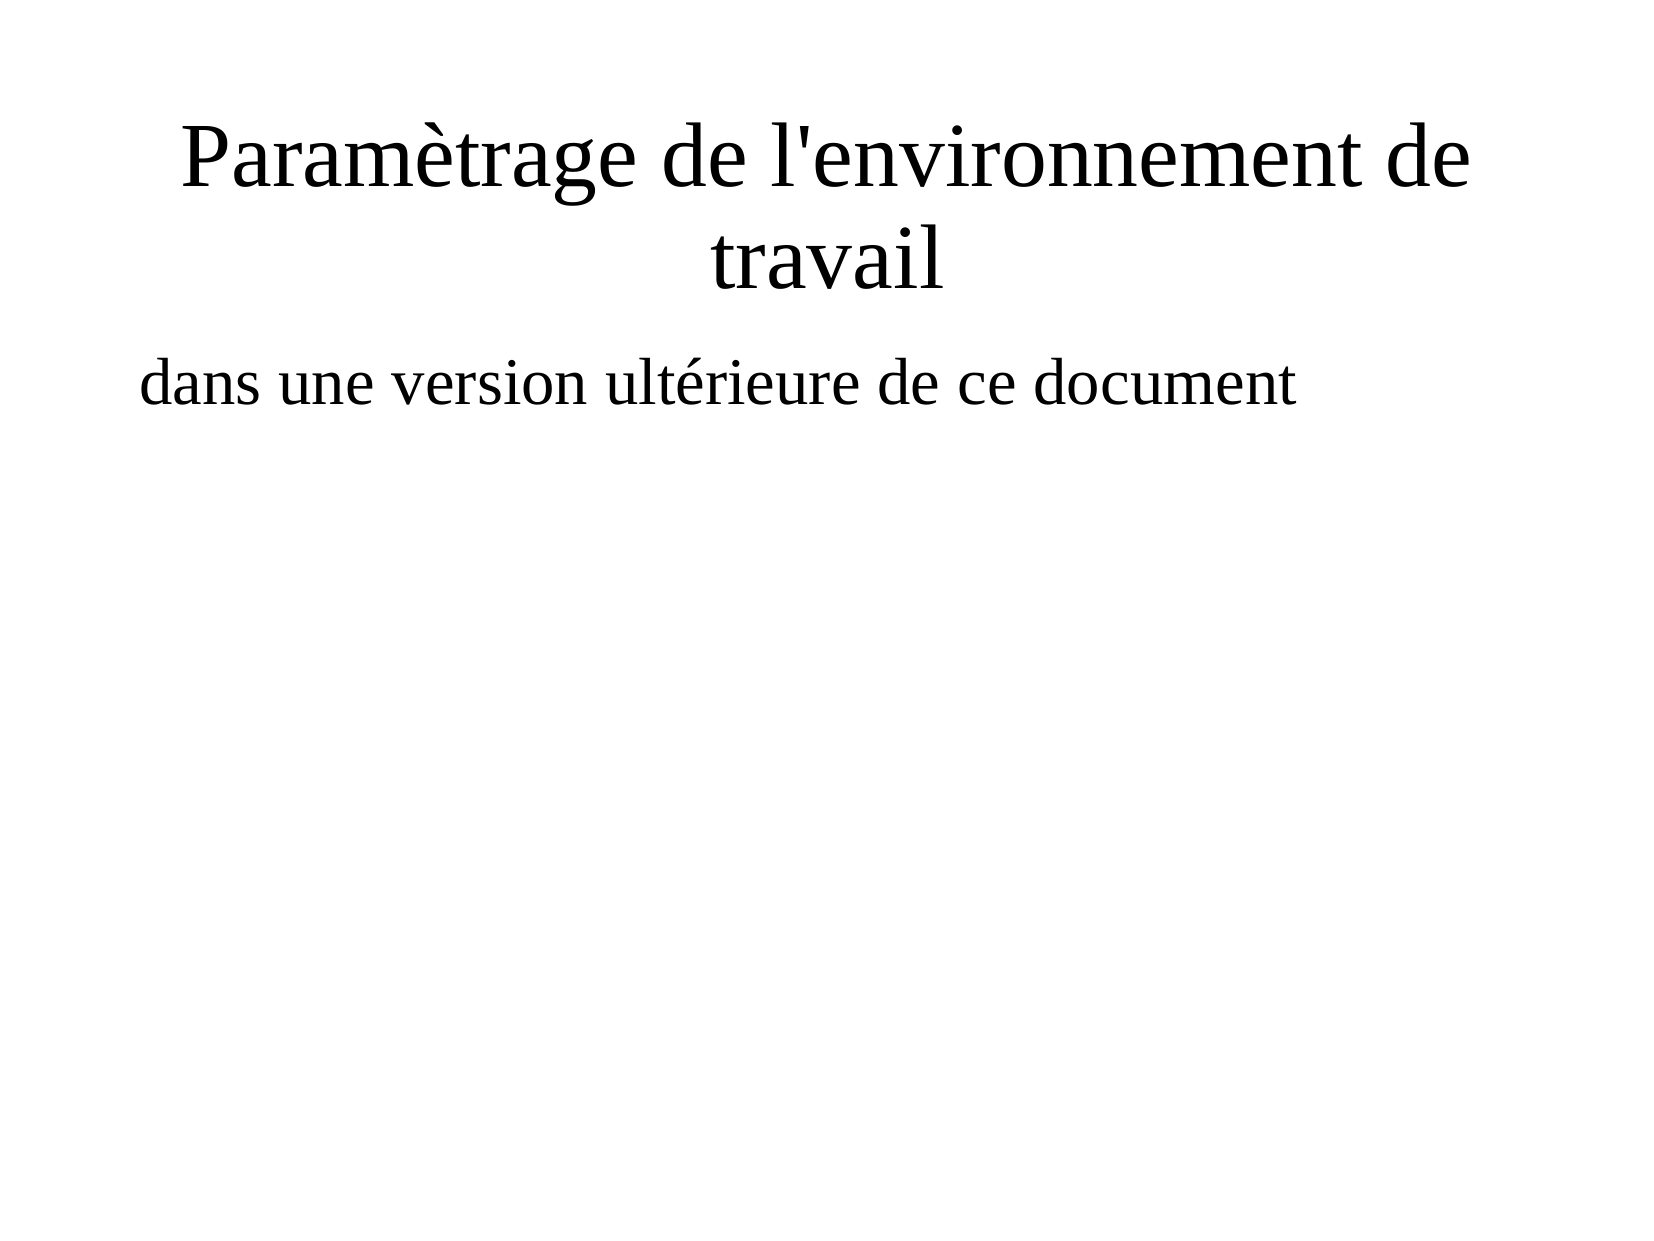

# Paramètrage de l'environnement de travail
dans une version ultérieure de ce document